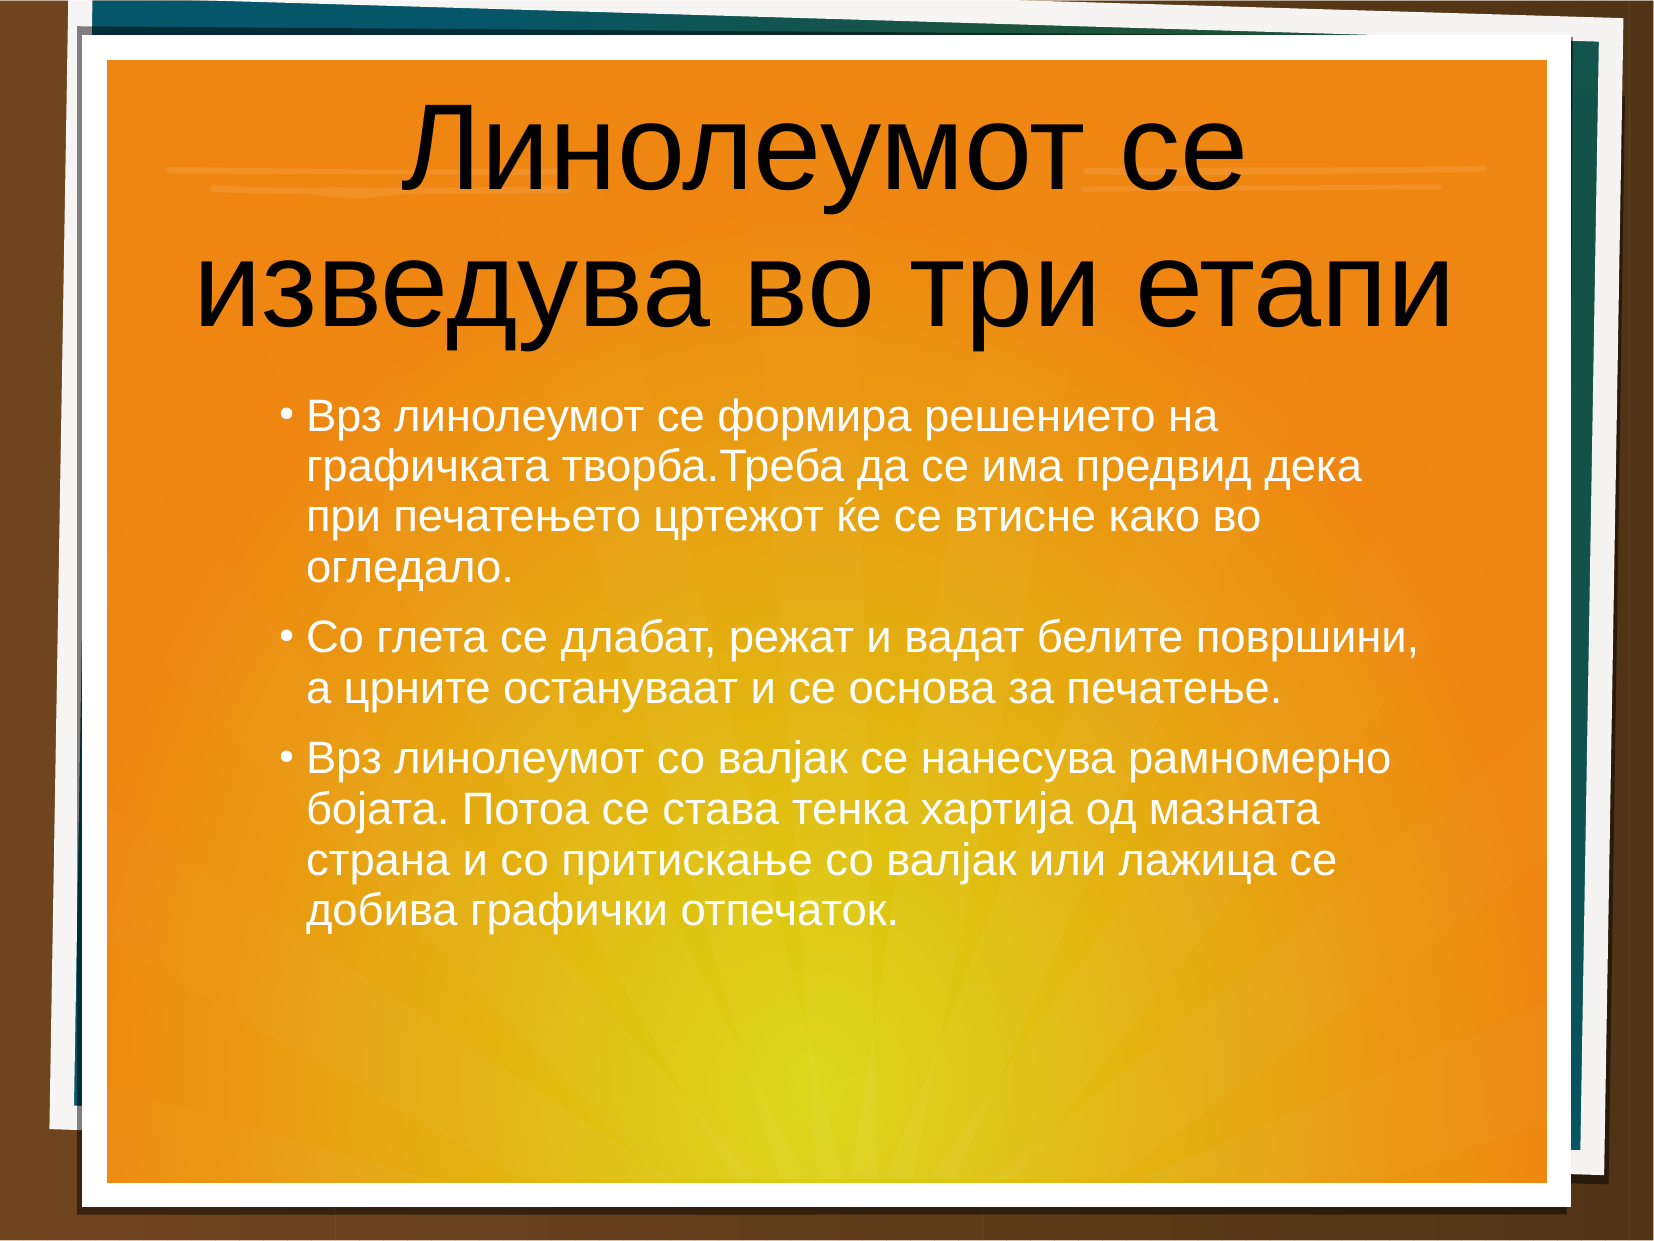

# Линолеумот се изведува во три етапи
Врз линолеумот се формира решението на графичката творба.Треба да се има предвид дека при печатењето цртежот ќе се втисне како во огледало.
Со глета се длабат, режат и вадат белите површини, а црните остануваат и се основа за печатење.
Врз линолеумот со валјак се нанесува рамномерно бојата. Потоа се става тенка хартија од мазната страна и со притискање со валјак или лажица се добива графички отпечаток.